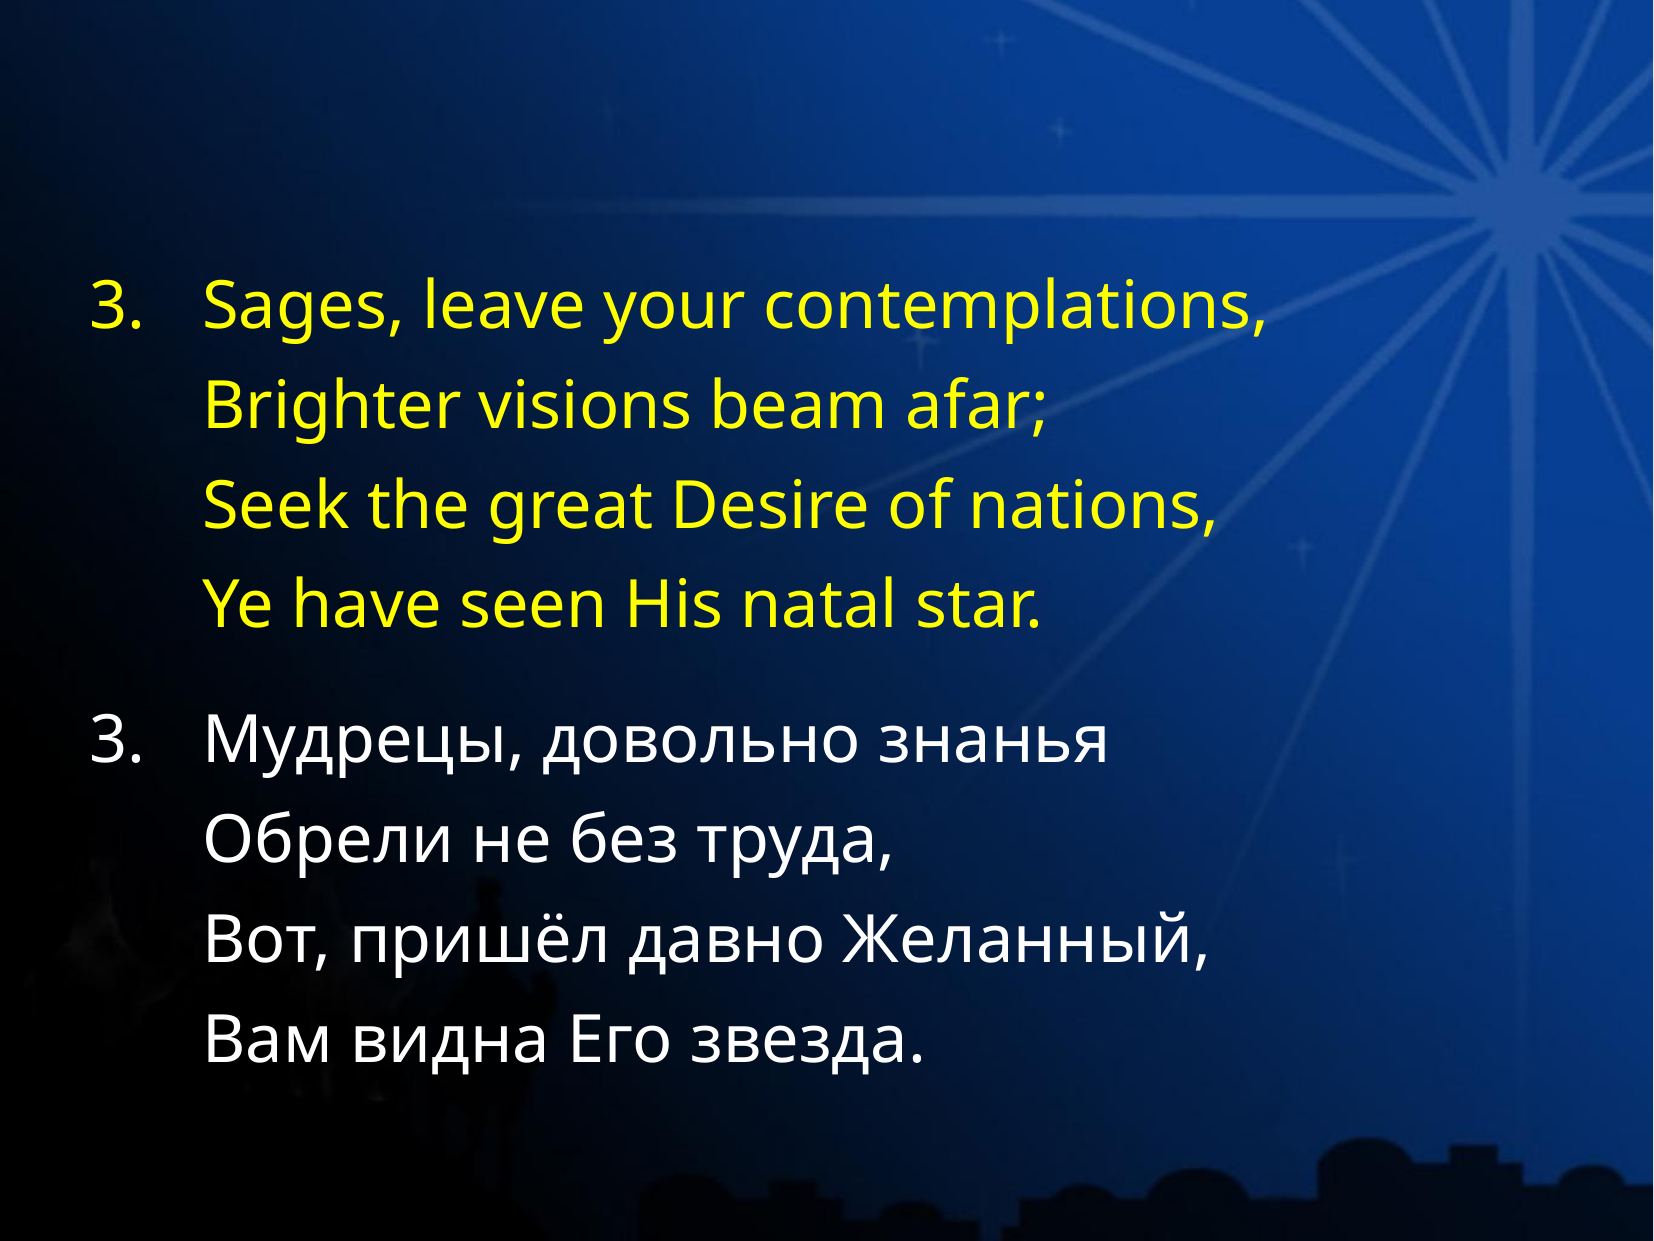

3.	Sages, leave your contemplations,
	Brighter visions beam afar;
	Seek the great Desire of nations,
	Ye have seen His natal star.
3.	Мудрецы, довольно знанья
	Обрели не без труда,
	Вот, пришёл давно Желанный,
	Вам видна Его звезда.